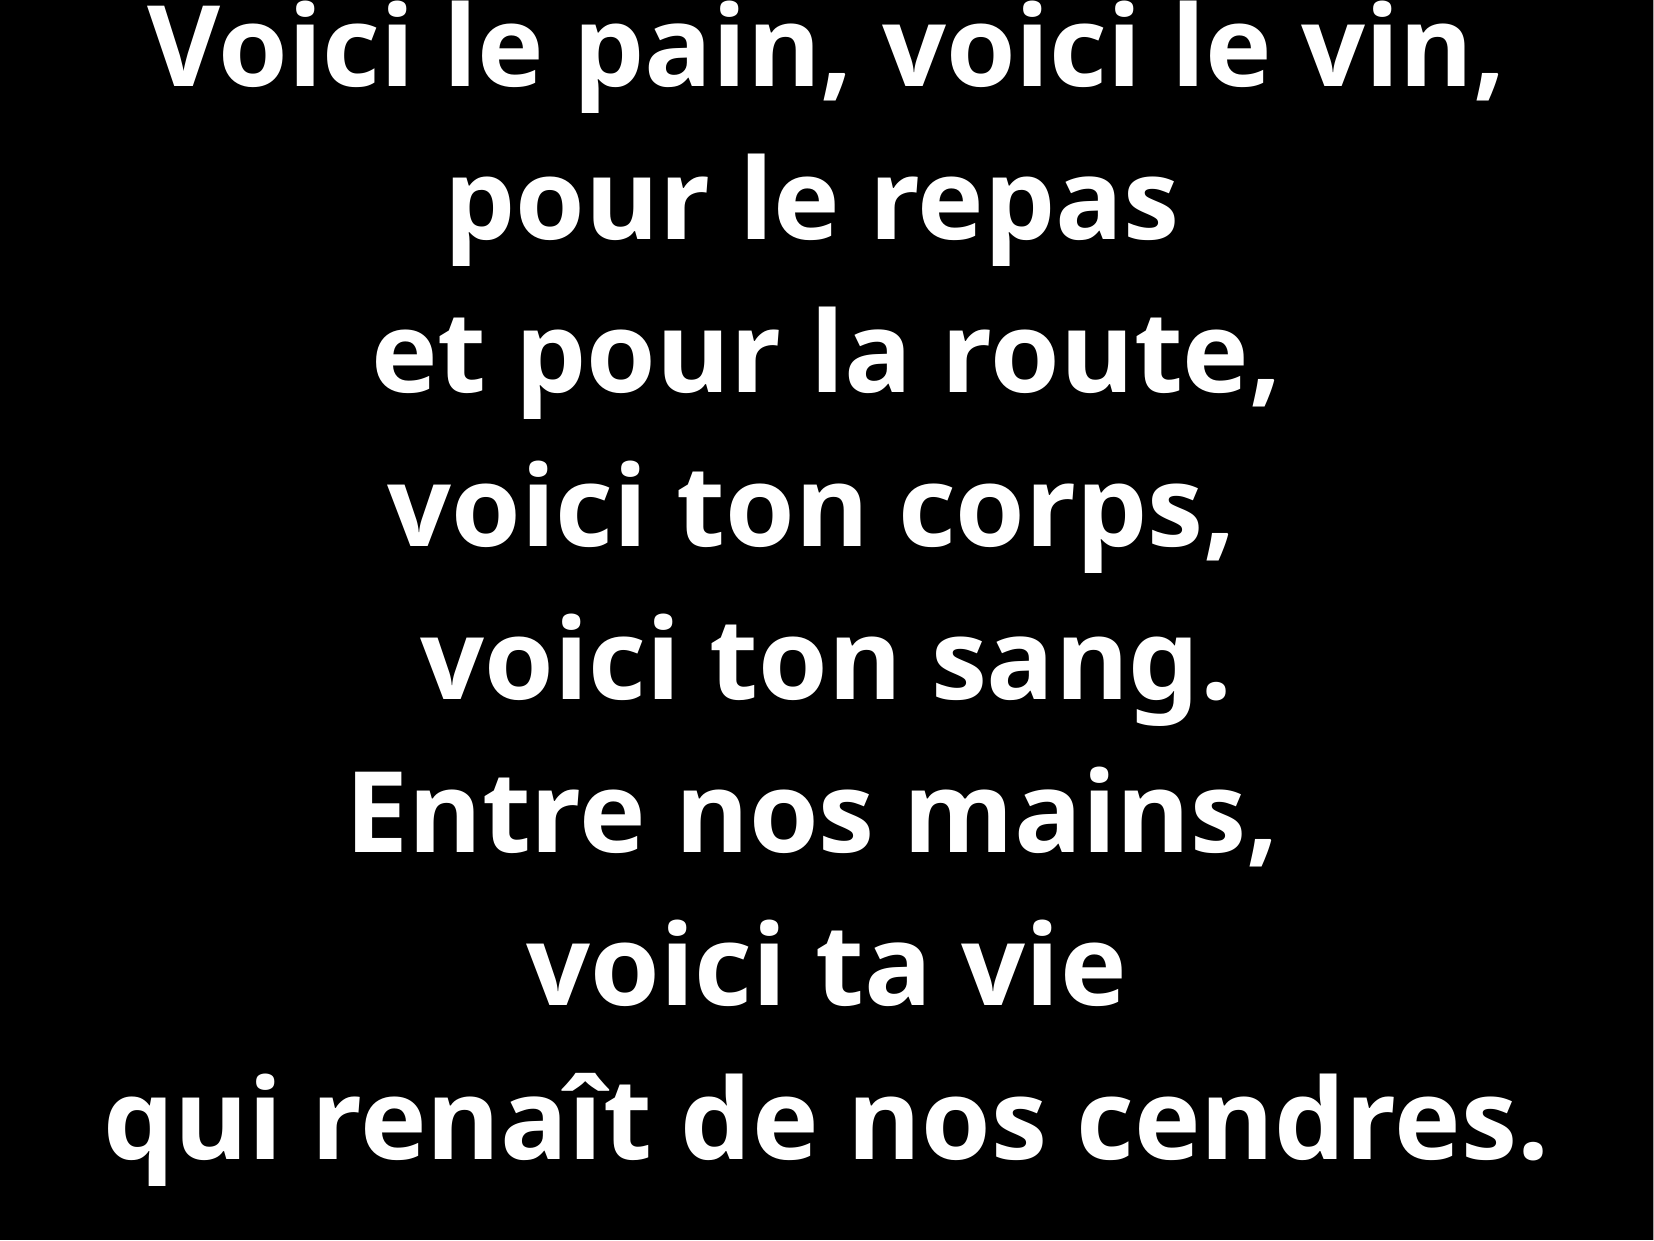

# Voici le pain, voici le vin,
pour le repas
et pour la route,
voici ton corps,
voici ton sang.
Entre nos mains,
voici ta vie
qui renaît de nos cendres.